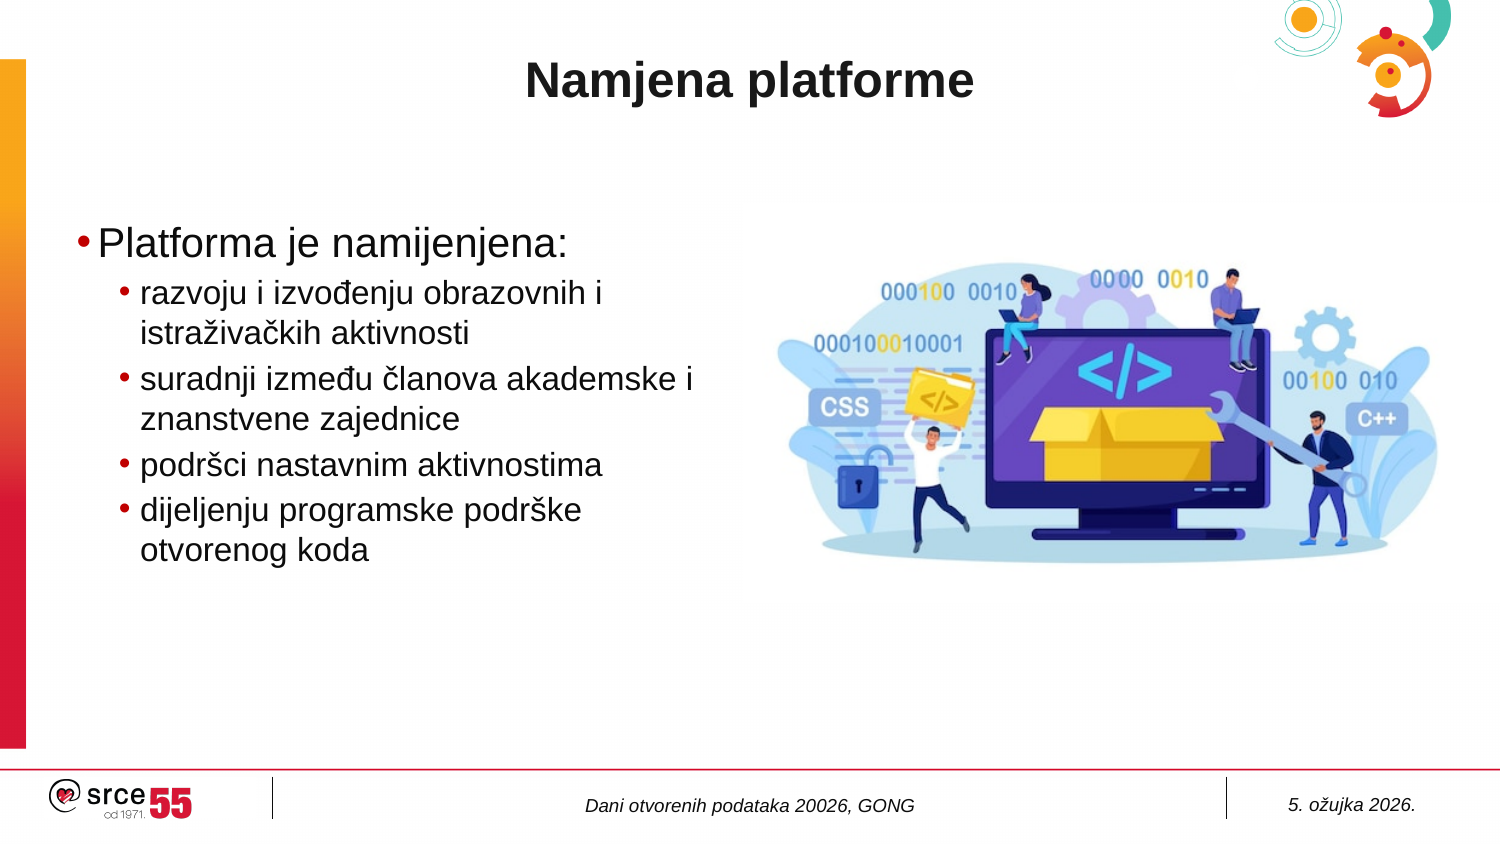

# Namjena platforme
Platforma je namijenjena:
razvoju i izvođenju obrazovnih i istraživačkih aktivnosti
suradnji između članova akademske i znanstvene zajednice
podršci nastavnim aktivnostima
dijeljenju programske podrške otvorenog koda
5. ožujka 2026.
Dani otvorenih podataka 20026, GONG